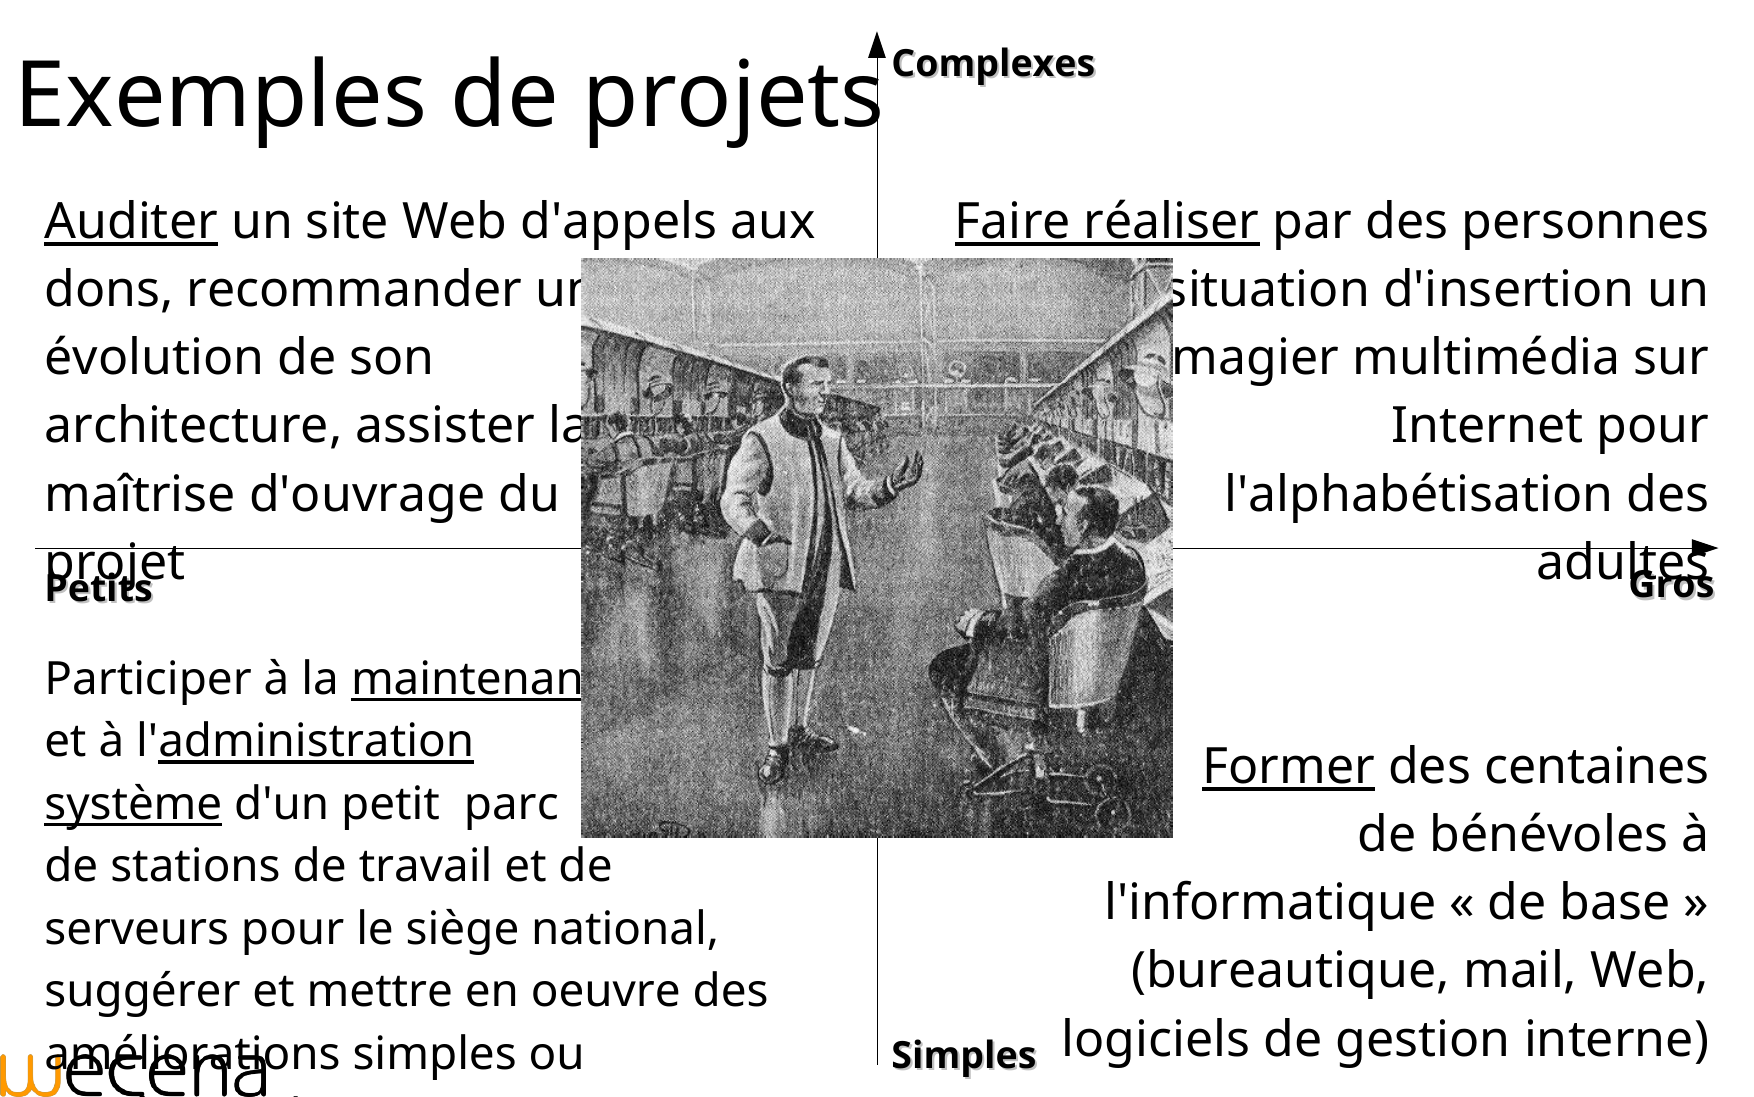

# Exemples de projets
Complexes
Auditer un site Web d'appels aux dons, recommander une
évolution de son
architecture, assister la
maîtrise d'ouvrage du
projet
 Faire réaliser par des personnes en situation d'insertion un
imagier multimédia sur
Internet pour
l'alphabétisation des
adultes
Gros
Petits
Participer à la maintenance
et à l'administration
système d'un petit parc
de stations de travail et de
serveurs pour le siège national, suggérer et mettre en oeuvre des améliorations simples ou incrémentales
Former des centaines
de bénévoles à
l'informatique « de base »
(bureautique, mail, Web, logiciels de gestion interne)
Simples